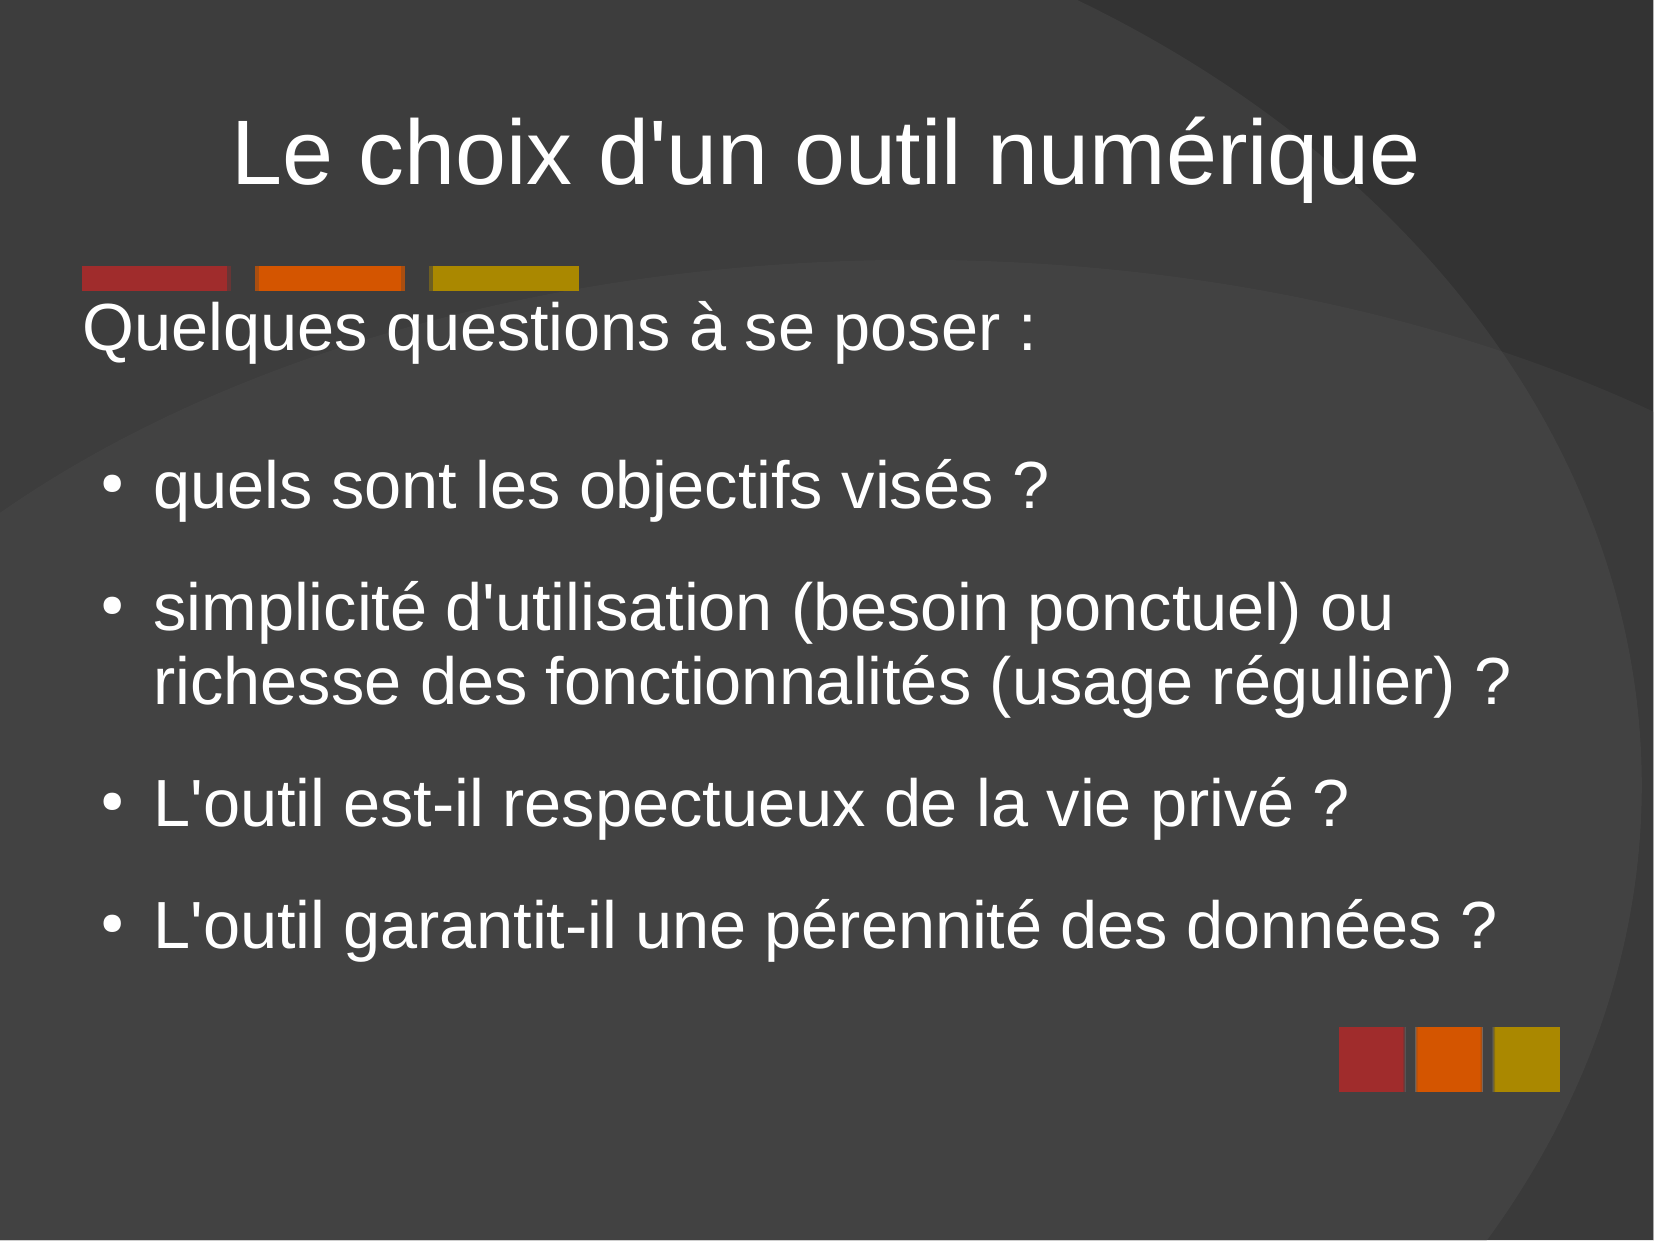

# Le choix d'un outil numérique
Quelques questions à se poser :
quels sont les objectifs visés ?
simplicité d'utilisation (besoin ponctuel) ou richesse des fonctionnalités (usage régulier) ?
L'outil est-il respectueux de la vie privé ?
L'outil garantit-il une pérennité des données ?